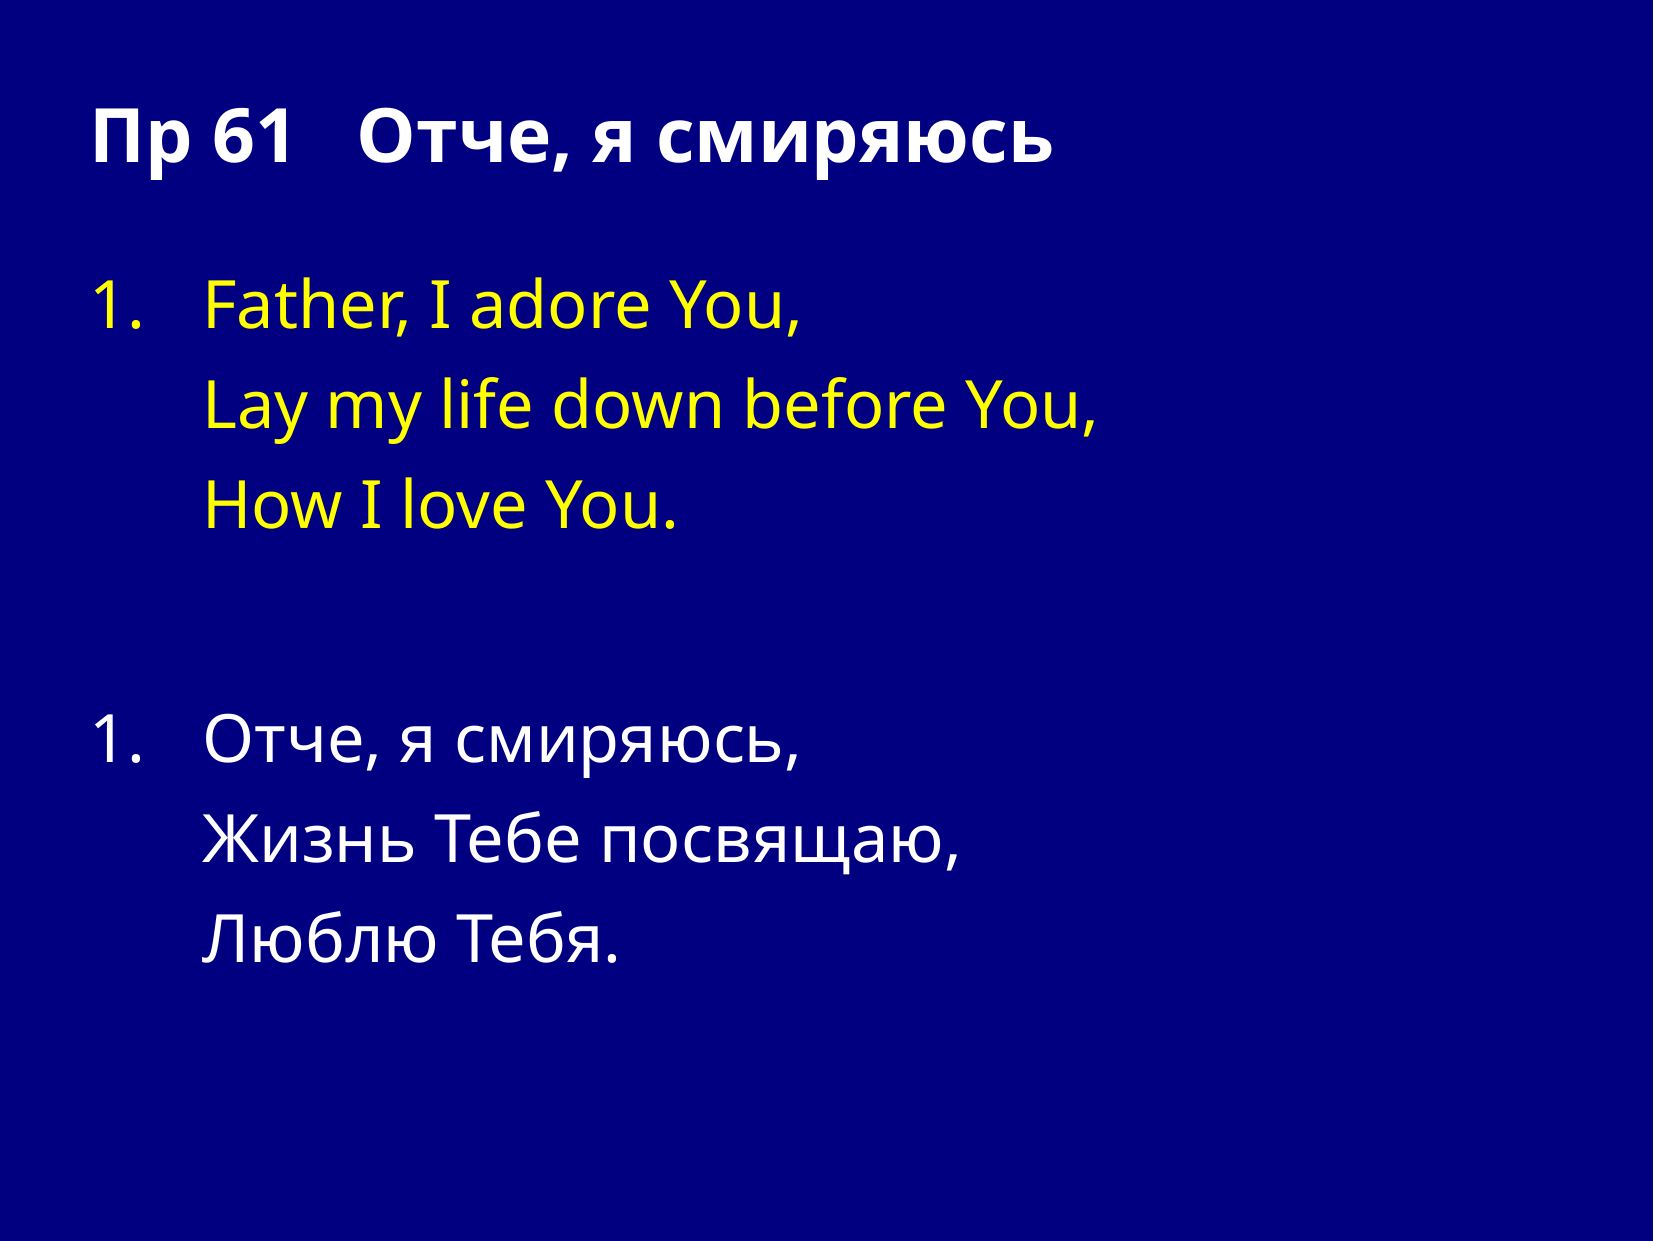

Пр 61 Отче, я смиряюсь
1.	Father, I adore You,
	Lay my life down before You,
	How I love You.
1.	Отче, я смиряюсь,
	Жизнь Тебе посвящаю,
	Люблю Тебя.